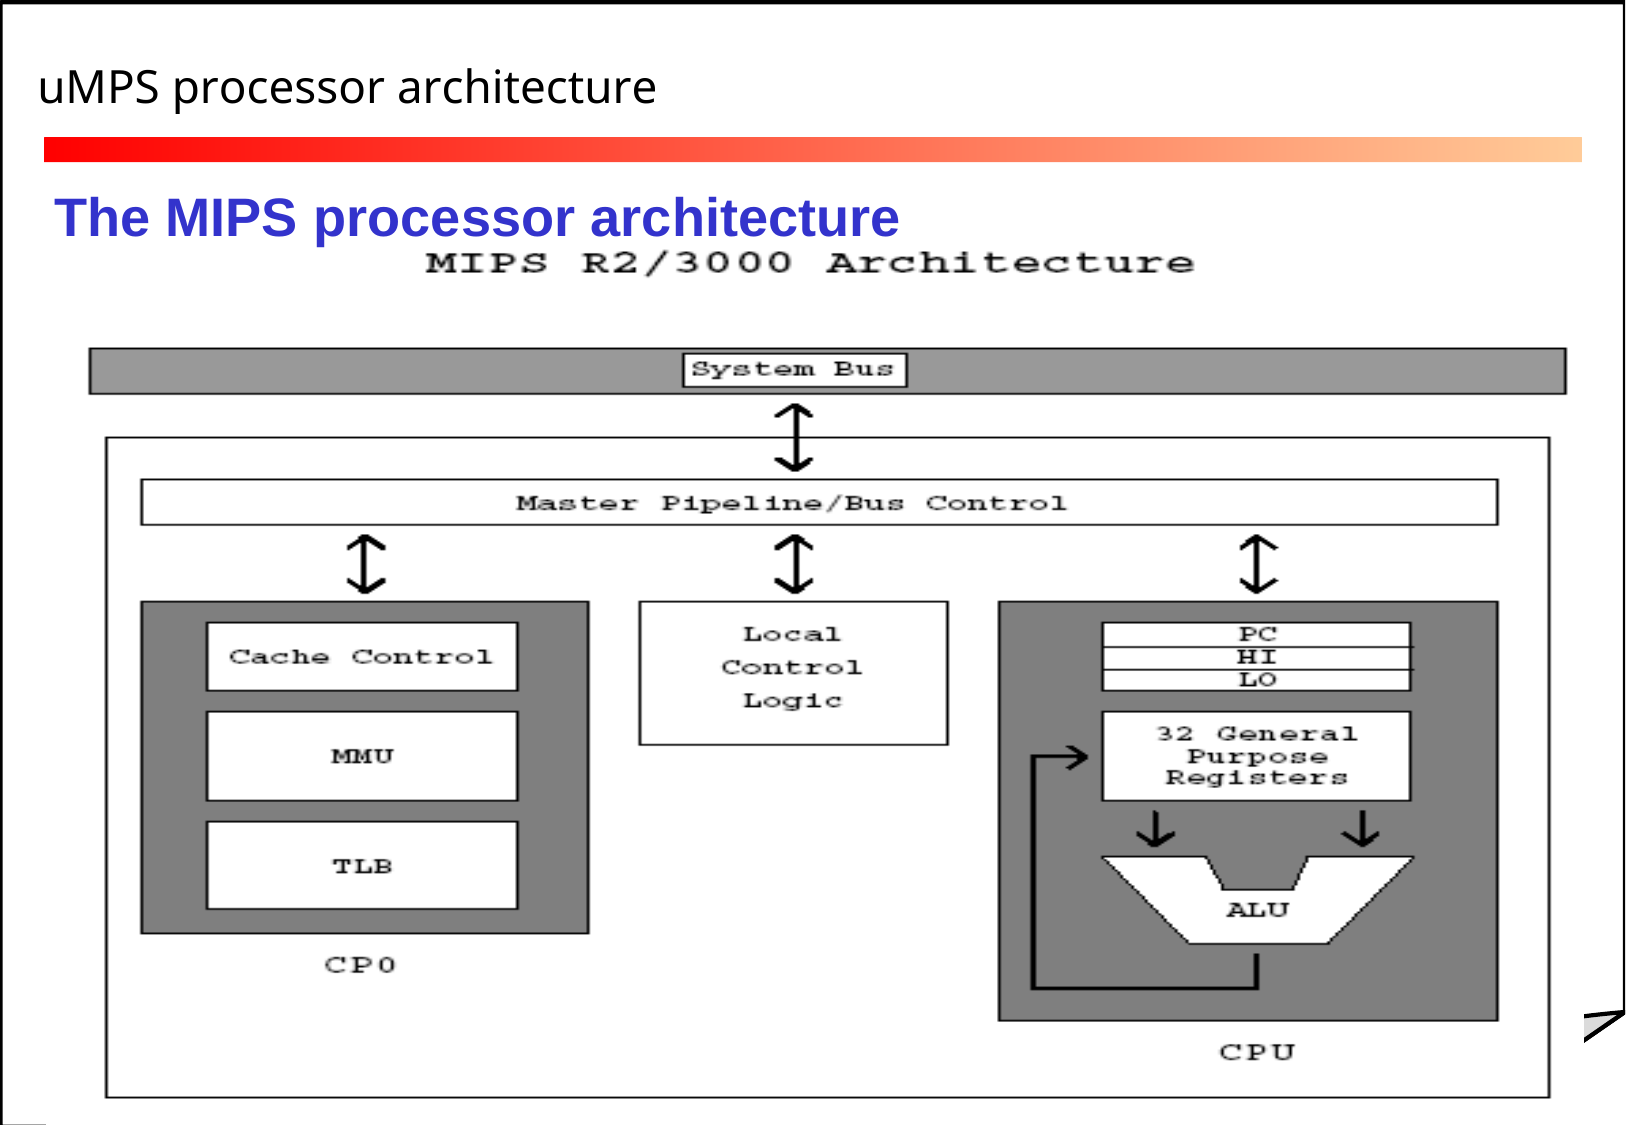

# uMPS processor architecture
The MIPS processor architecture